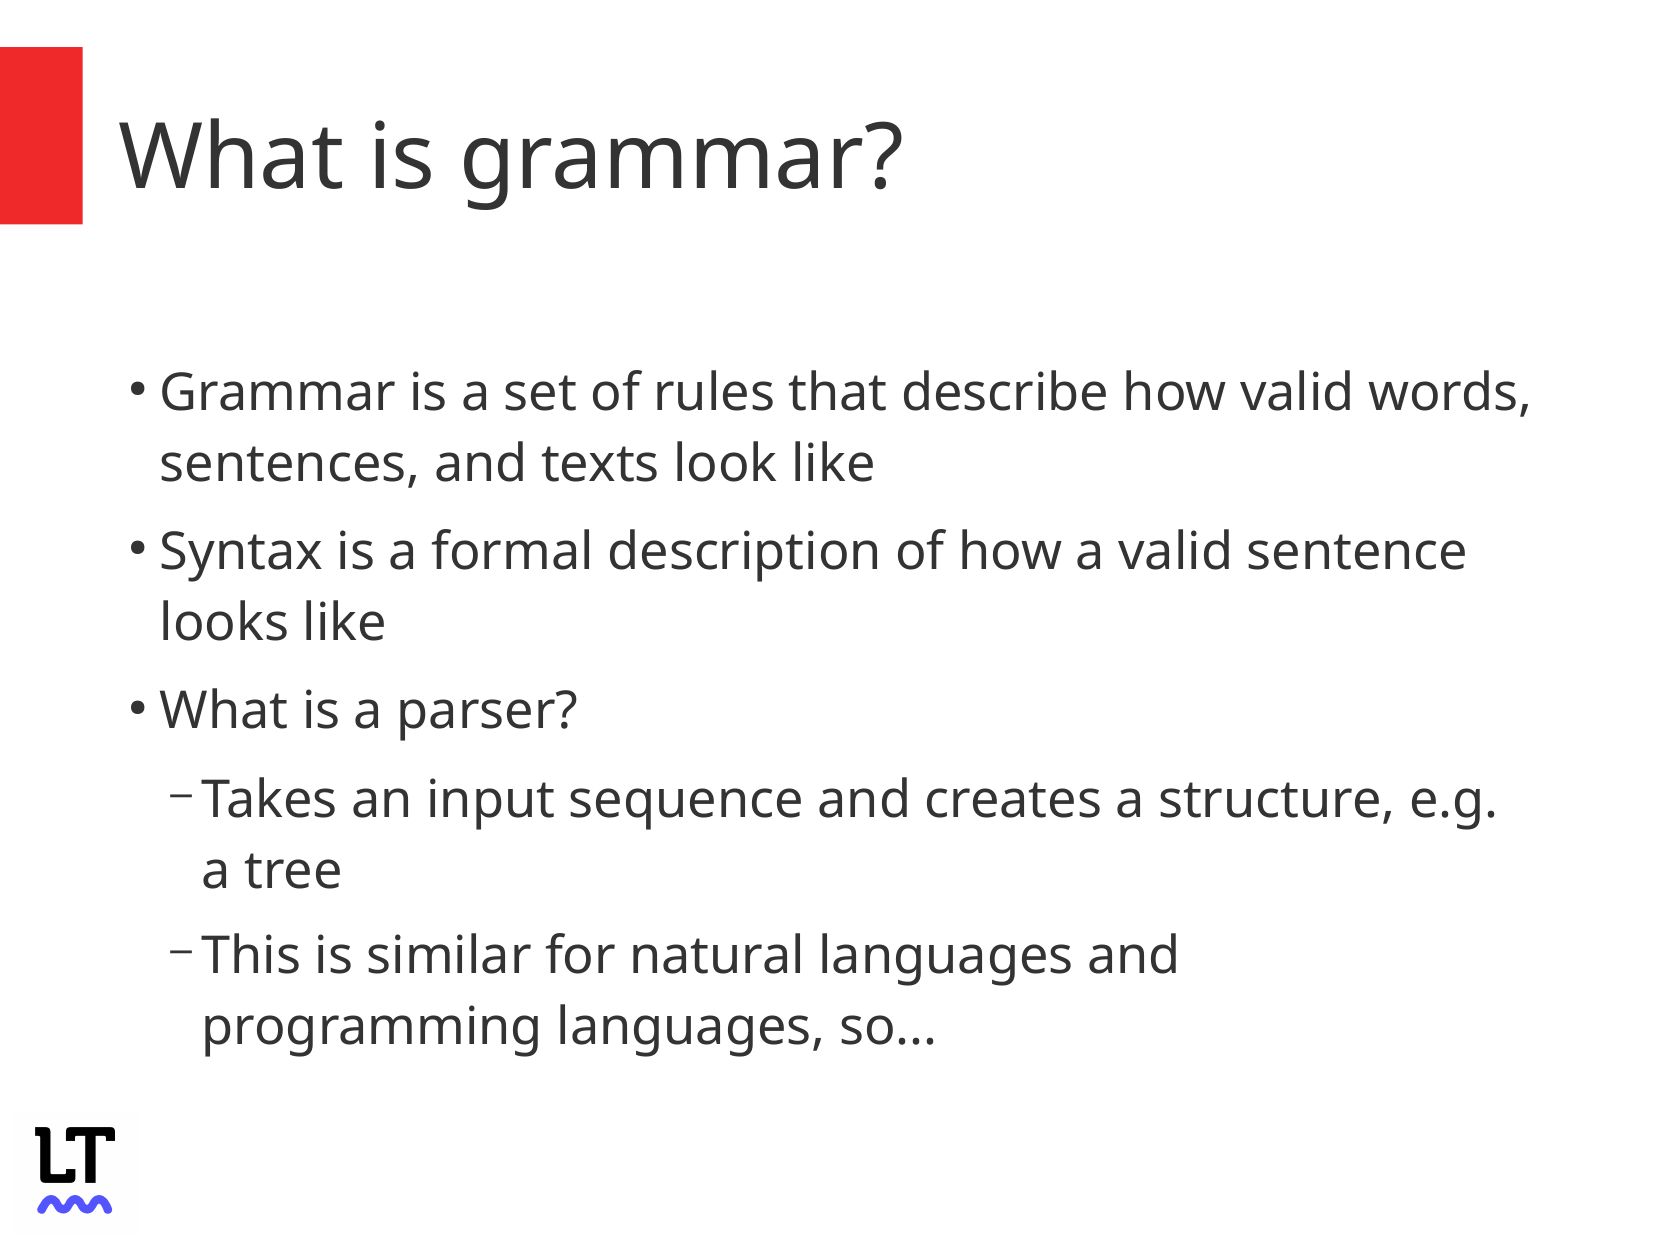

# What is grammar?
Grammar is a set of rules that describe how valid words, sentences, and texts look like
Syntax is a formal description of how a valid sentence looks like
What is a parser?
Takes an input sequence and creates a structure, e.g. a tree
This is similar for natural languages and programming languages, so...